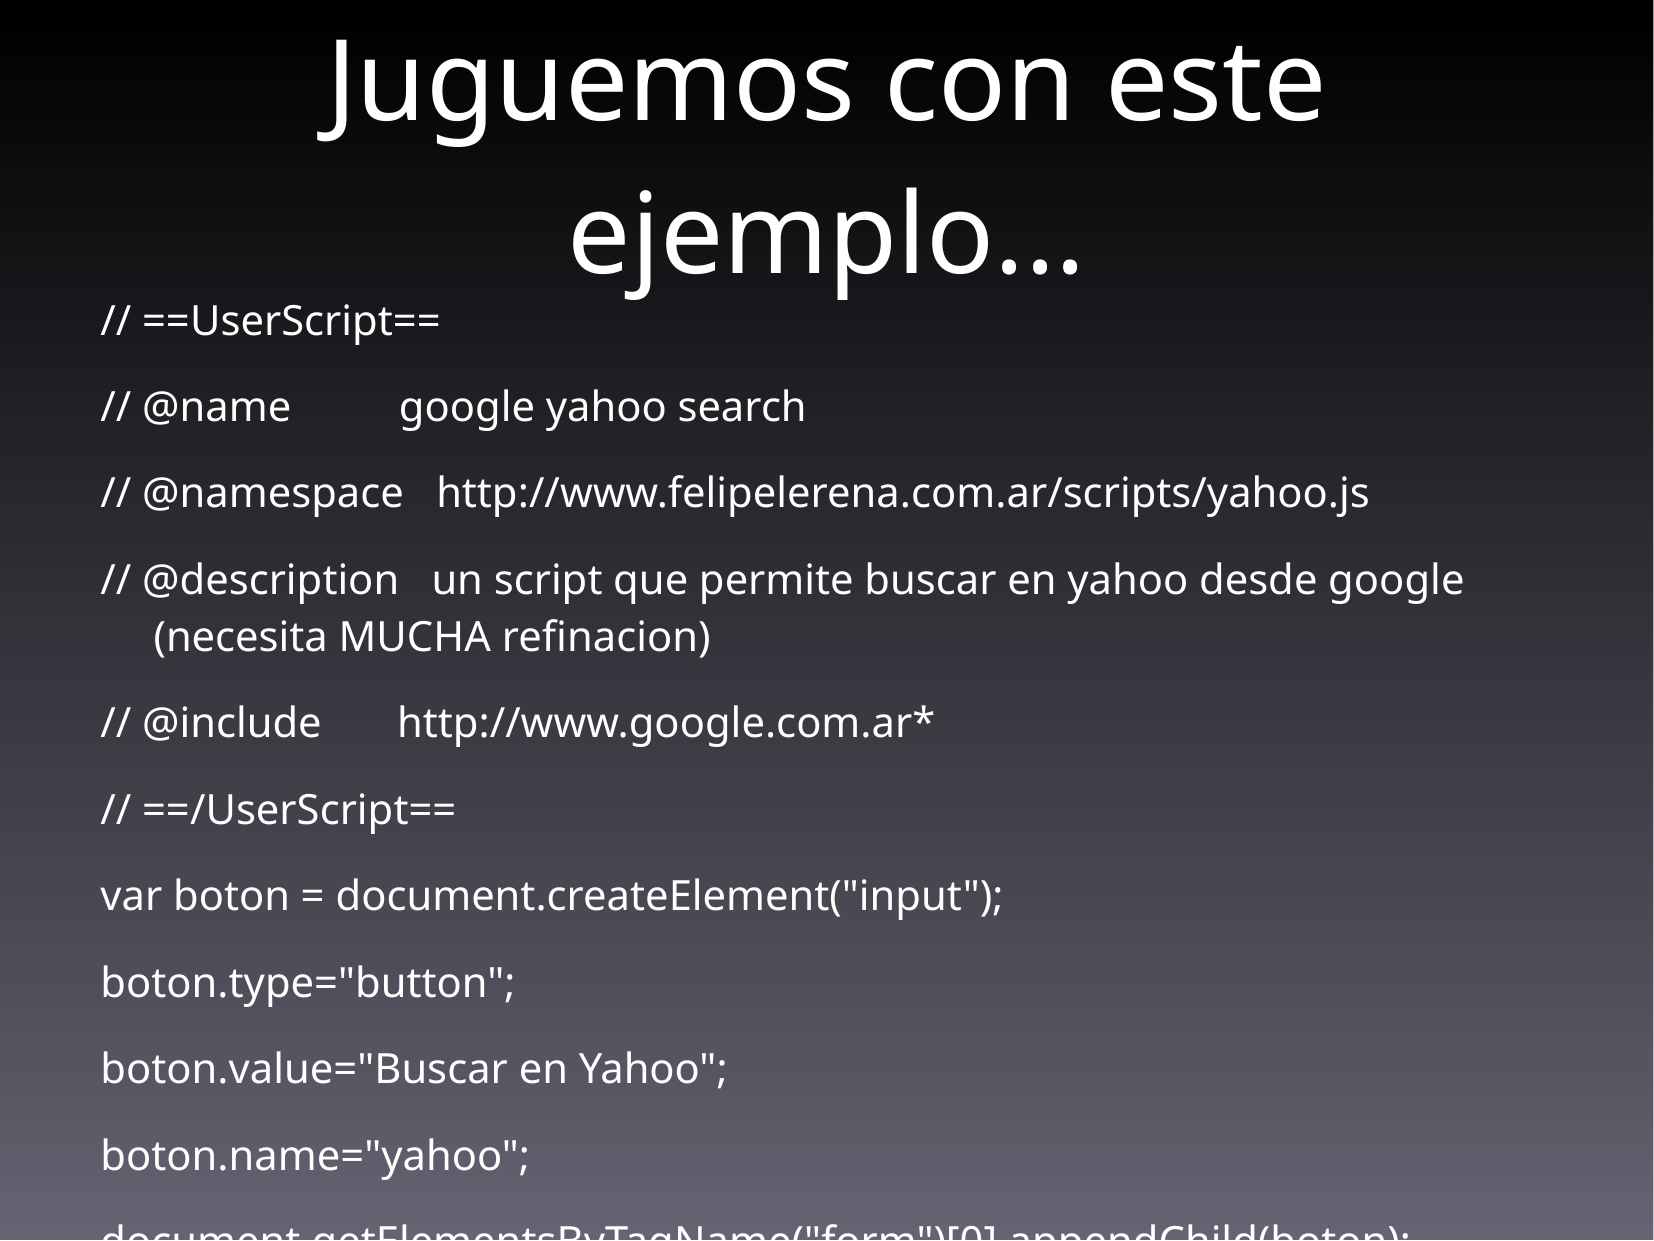

# Juguemos con este ejemplo...
// ==UserScript==
// @name google yahoo search
// @namespace http://www.felipelerena.com.ar/scripts/yahoo.js
// @description un script que permite buscar en yahoo desde google (necesita MUCHA refinacion)
// @include http://www.google.com.ar*
// ==/UserScript==
var boton = document.createElement("input");
boton.type="button";
boton.value="Buscar en Yahoo";
boton.name="yahoo";
document.getElementsByTagName("form")[0].appendChild(boton);